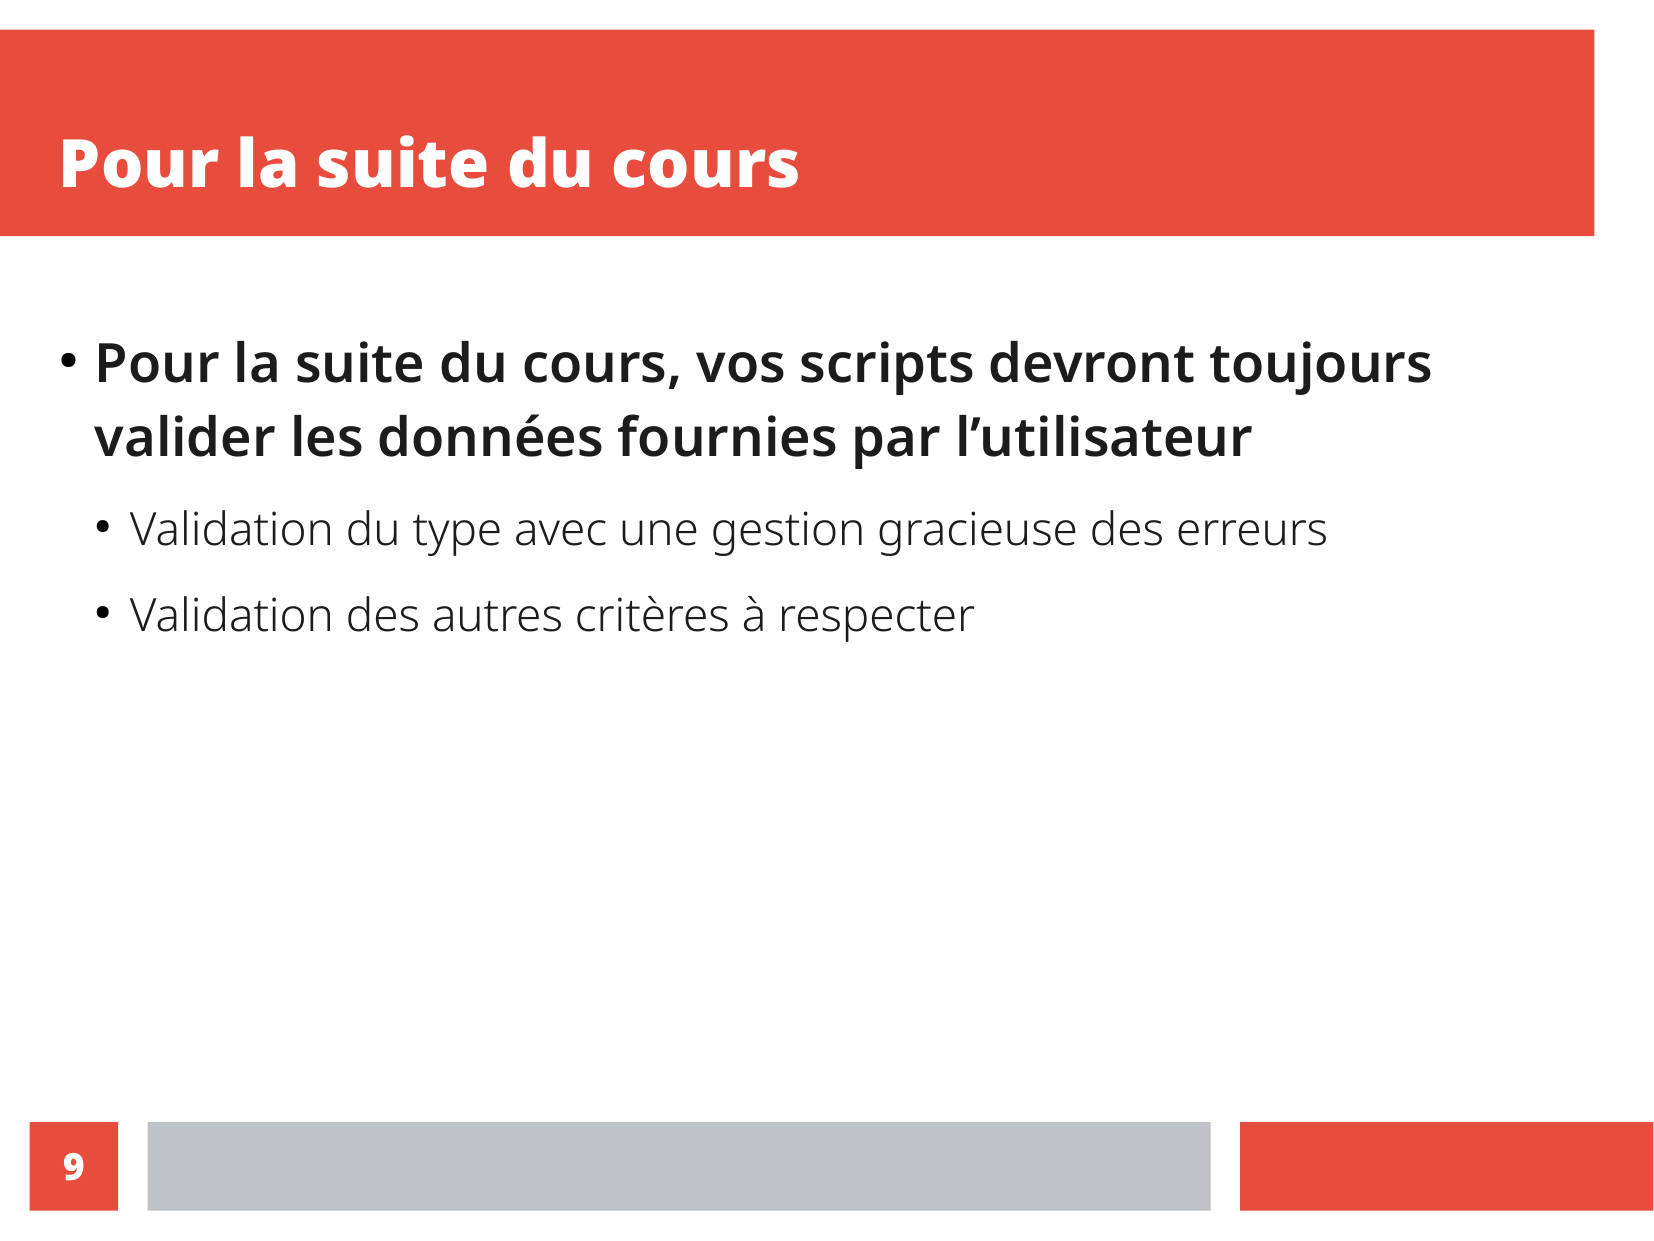

# Pour la suite du cours
Pour la suite du cours, vos scripts devront toujours valider les données fournies par l’utilisateur
Validation du type avec une gestion gracieuse des erreurs
Validation des autres critères à respecter
9